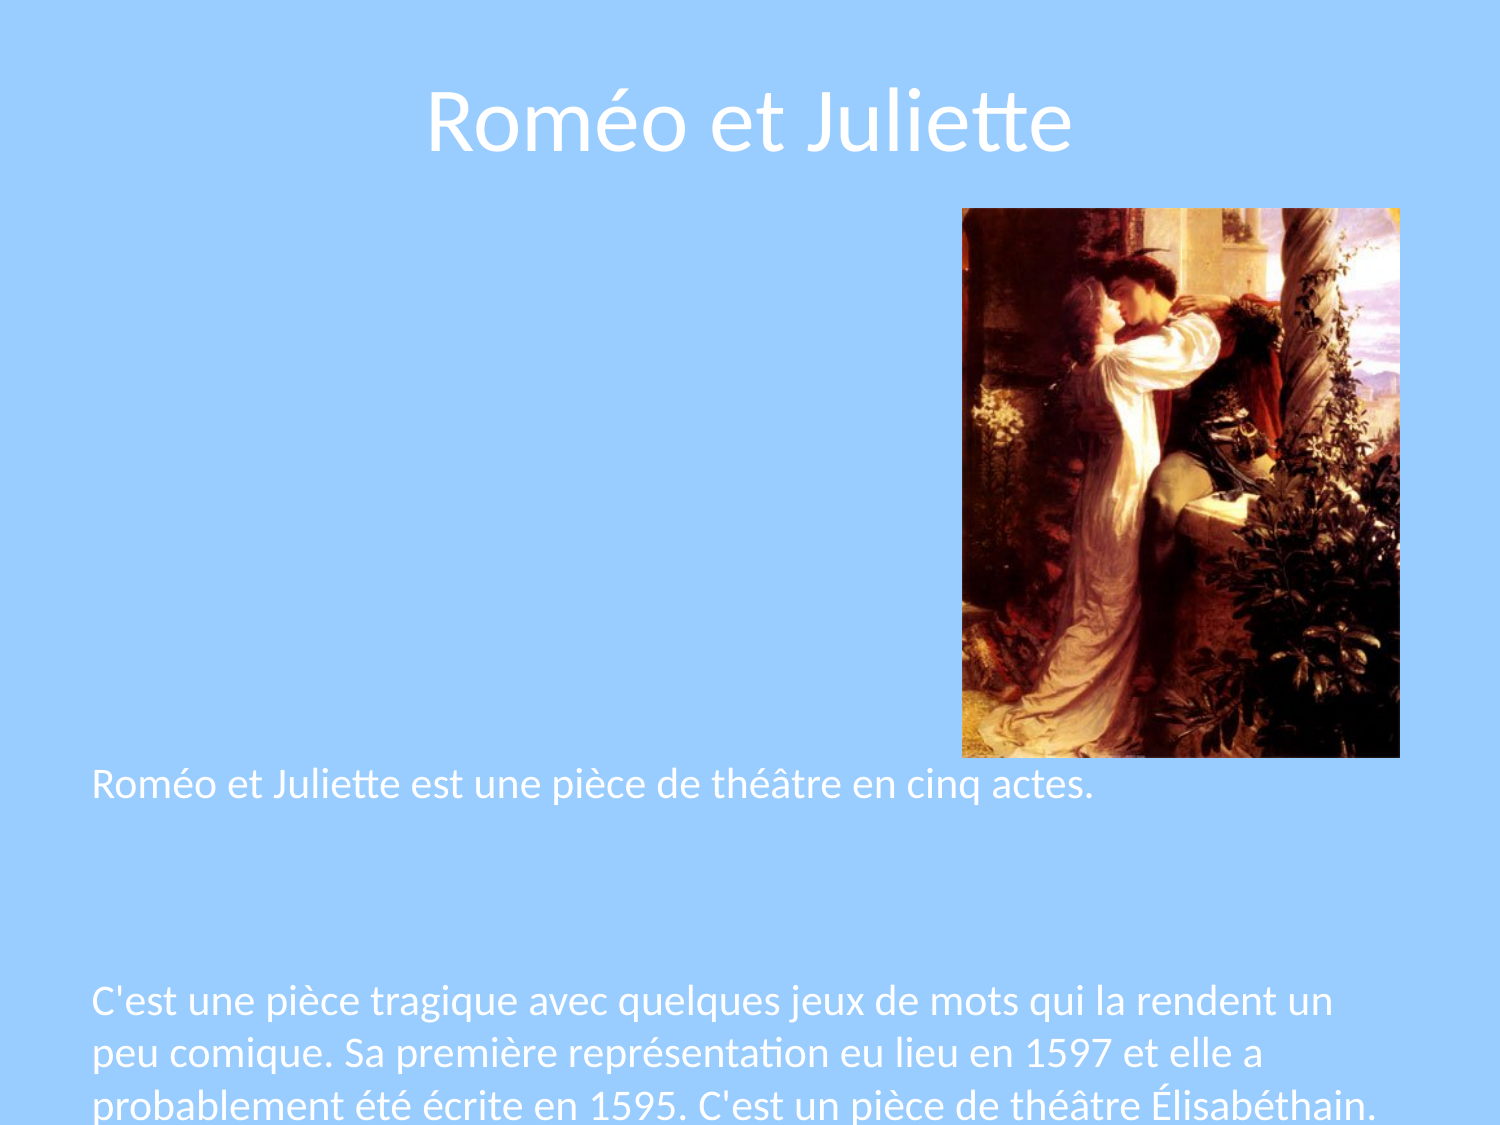

# Roméo et Juliette
Roméo et Juliette est une pièce de théâtre en cinq actes.
C'est une pièce tragique avec quelques jeux de mots qui la rendent un peu comique. Sa première représentation eu lieu en 1597 et elle a probablement été écrite en 1595. C'est un pièce de théâtre Élisabéthain.
Cette histoire est très connue et a été adaptée en film ainsi qu'en comédie musicale et en opéra (vers le XVIIIème siècle). Même si l'on n'a jamais lu l'œuvre de Shakespeare il est très probable que l'on connaisse Roméo et Juliette et leur fin tragique.